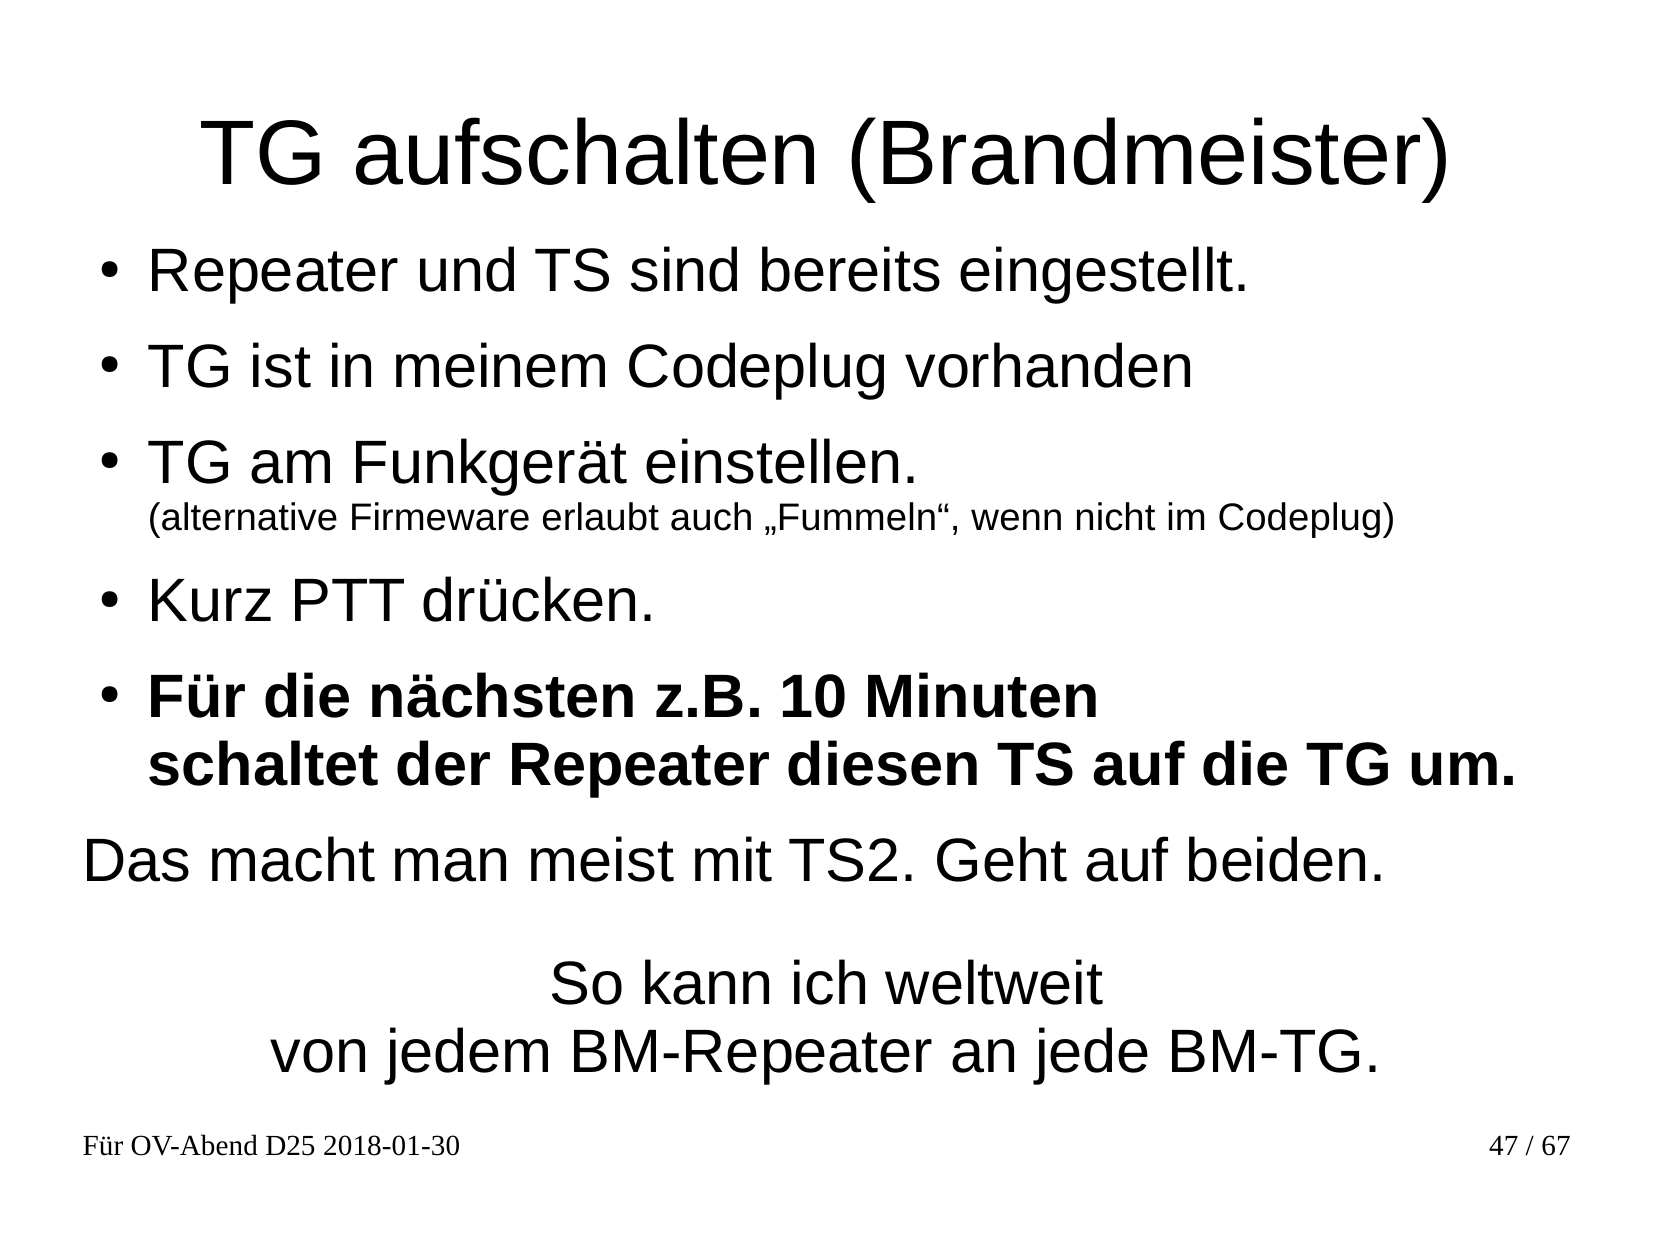

# TG aufschalten (Brandmeister)
Repeater und TS sind bereits eingestellt.
TG ist in meinem Codeplug vorhanden
TG am Funkgerät einstellen.
(alternative Firmeware erlaubt auch „Fummeln“, wenn nicht im Codeplug)
Kurz PTT drücken.
Für die nächsten z.B. 10 Minuten
schaltet der Repeater diesen TS auf die TG um.
Das macht man meist mit TS2. Geht auf beiden.
So kann ich weltweit
von jedem BM-Repeater an jede BM-TG.
47